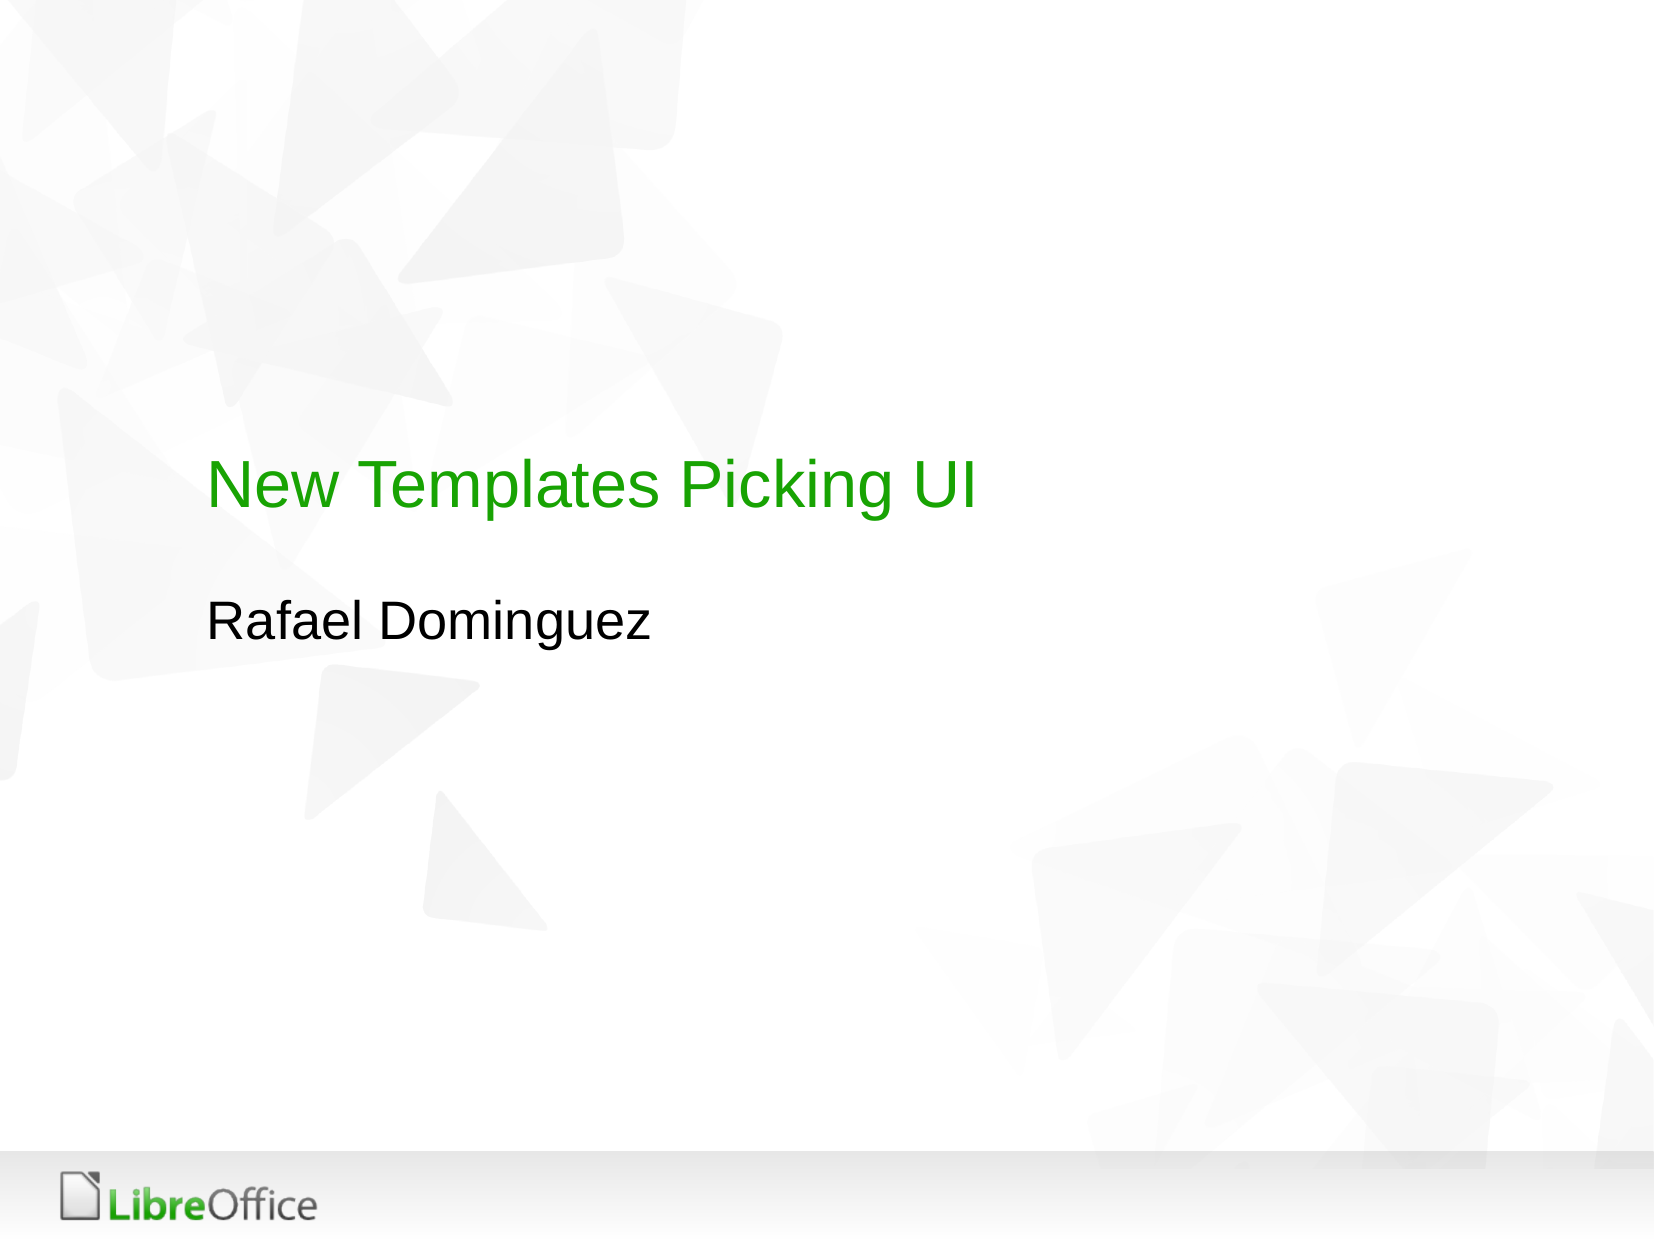

# New Templates Picking UI
Rafael Dominguez